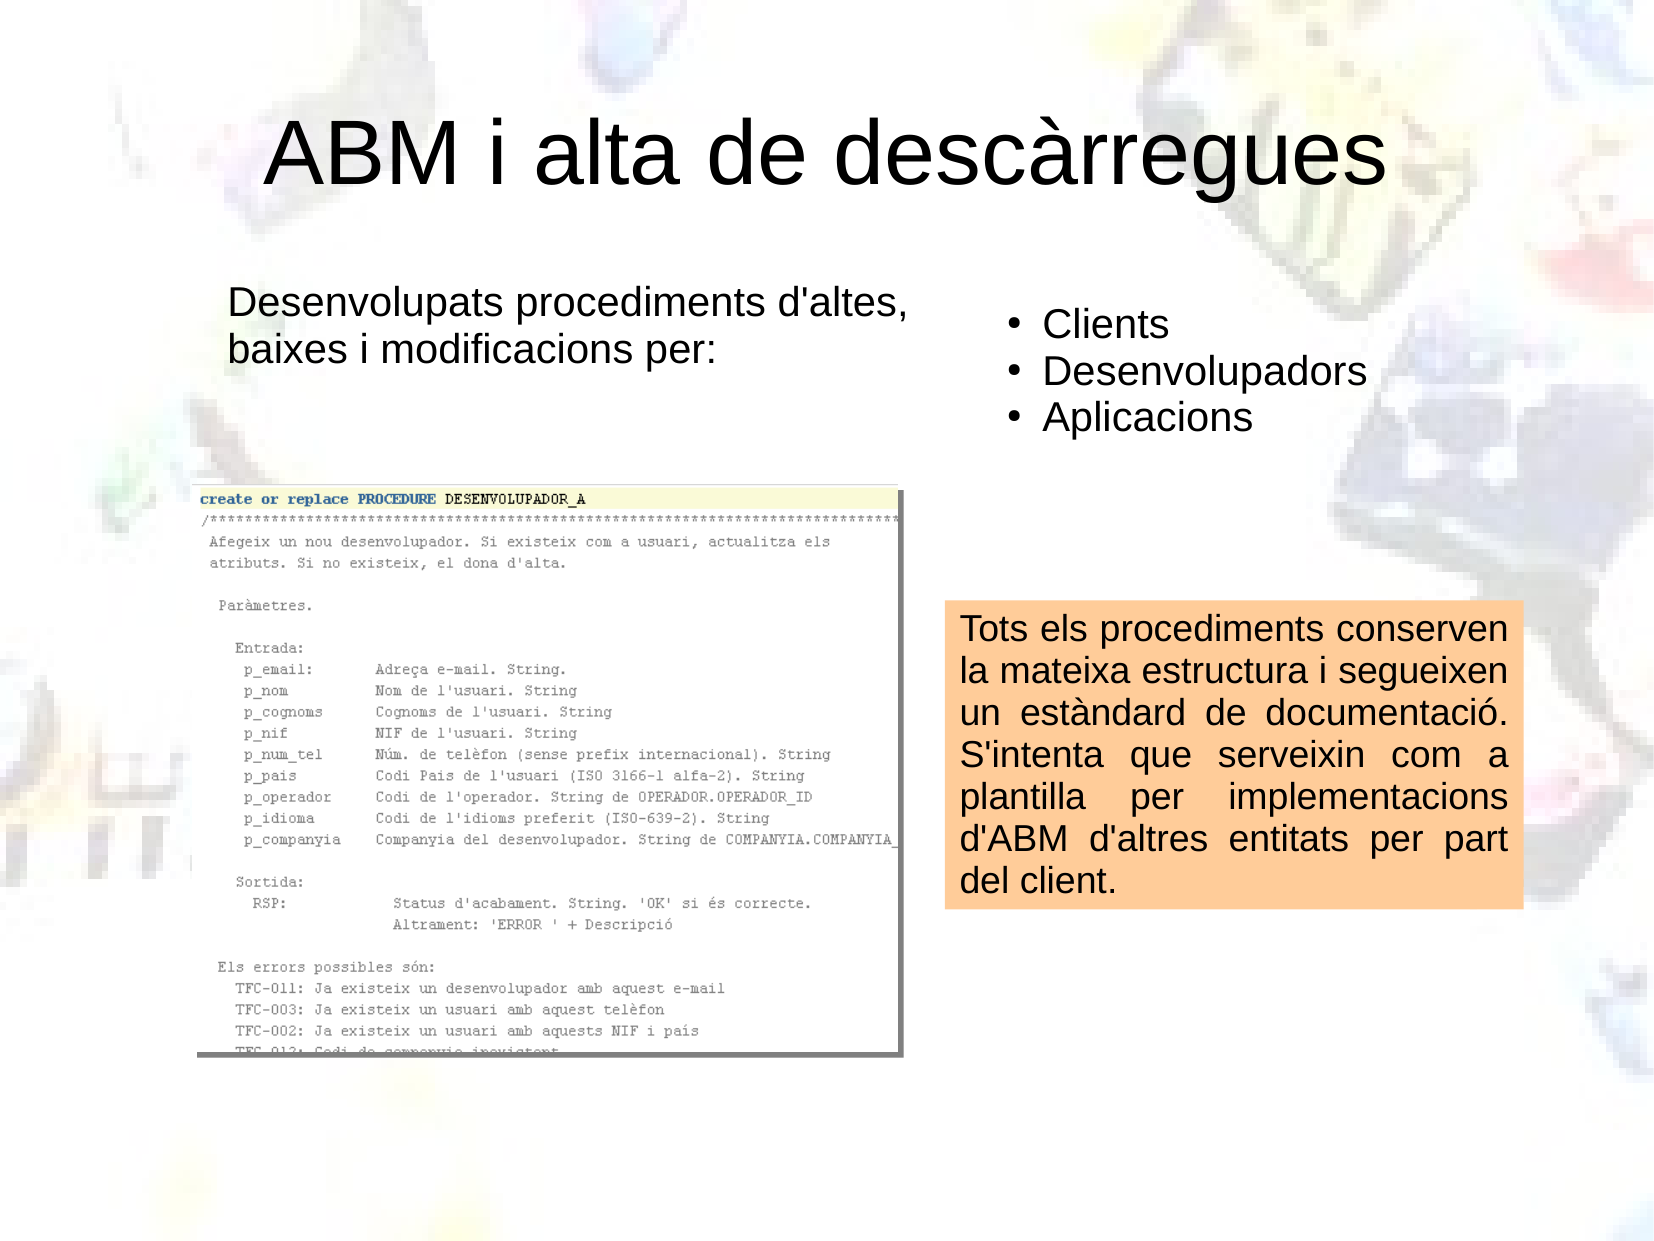

# ABM i alta de descàrregues
Desenvolupats procediments d'altes, baixes i modificacions per:
Clients
Desenvolupadors
Aplicacions
Tots els procediments conserven la mateixa estructura i segueixen un estàndard de documentació. S'intenta que serveixin com a plantilla per implementacions d'ABM d'altres entitats per part del client.